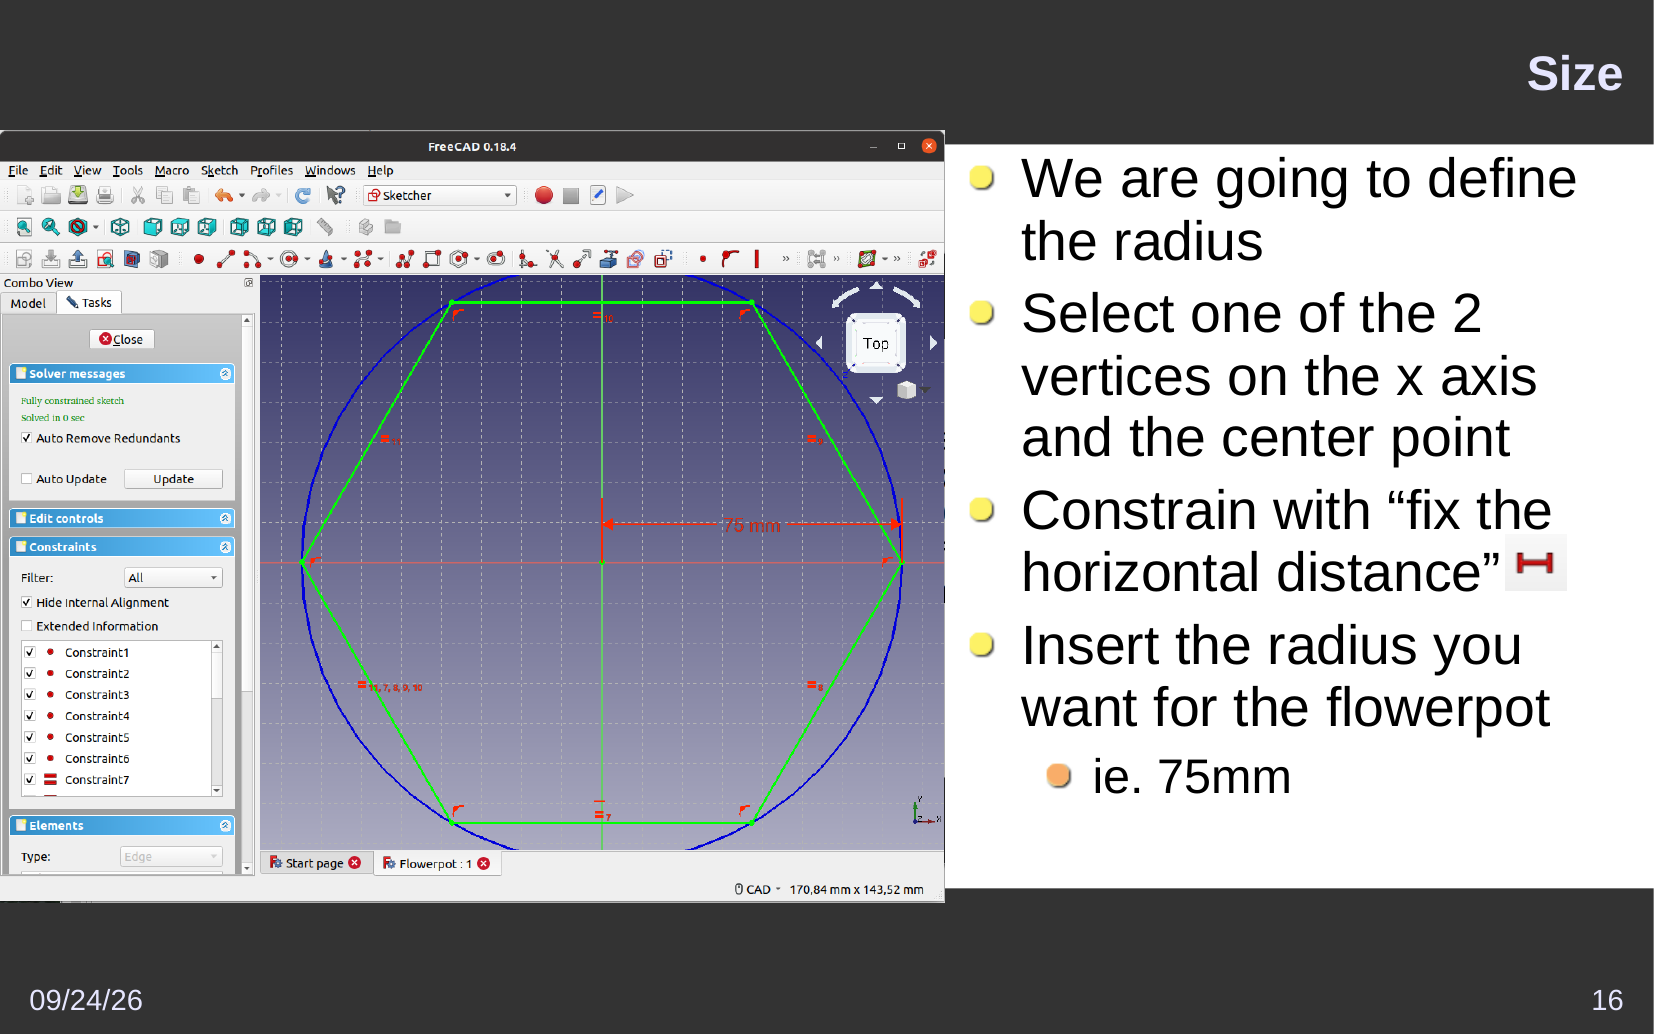

# Size
We are going to define the radius
Select one of the 2 vertices on the x axis and the center point
Constrain with “fix the horizontal distance”
Insert the radius you want for the flowerpot
ie. 75mm
16